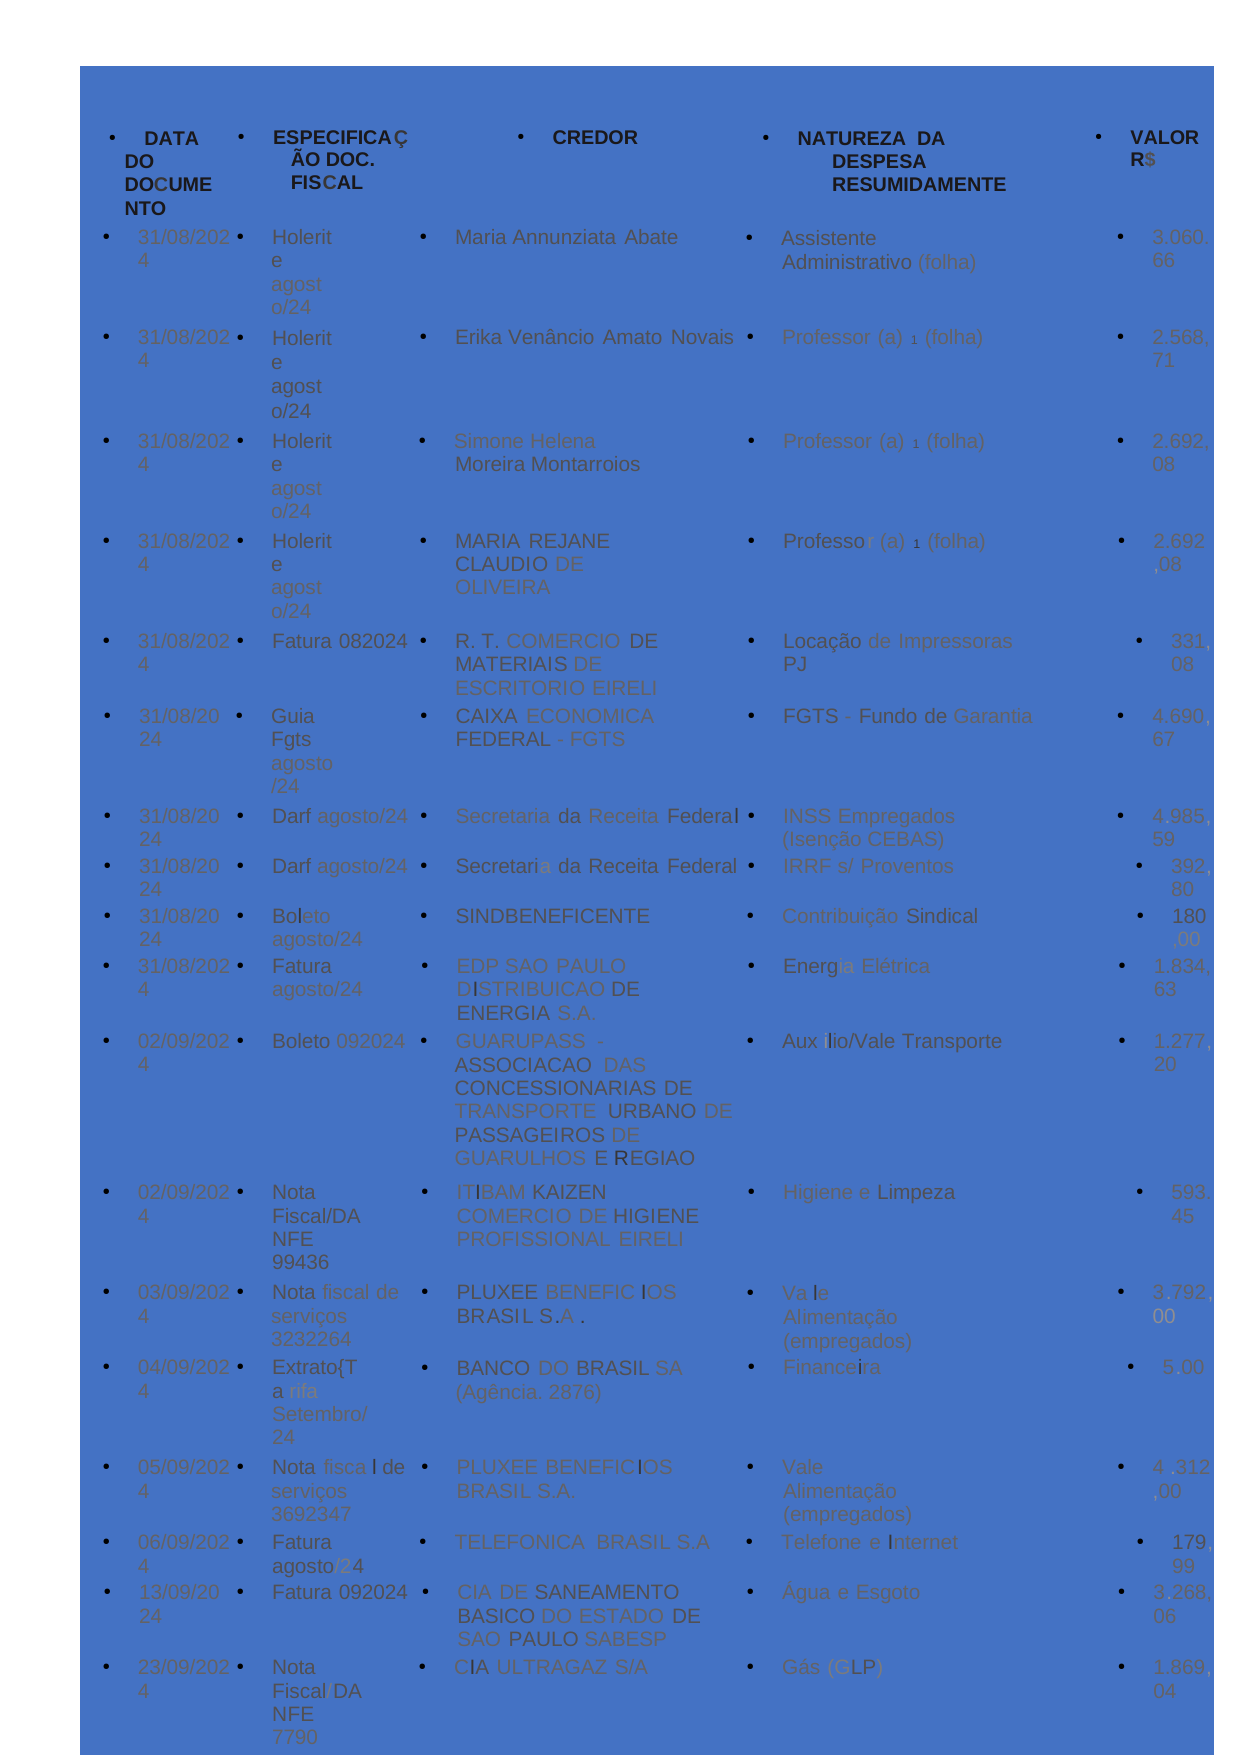

| | | | | |
| --- | --- | --- | --- | --- |
| DATA DO DOCUMENTO | ESPECIFICAÇÃO DOC. FISCAL | CREDOR | NATUREZA DA DESPESA RESUMIDAMENTE | VALOR R$ |
| 31/08/2024 | Holerite agosto/24 | Maria Annunziata Abate | Assistente Administrativo (folha) | 3.060.66 |
| 31/08/2024 | Holerite agosto/24 | Erika Venâncio Amato Novais | Professor (a) 1 (folha) | 2.568,71 |
| 31/08/2024 | Holerite agosto/24 | Simone Helena Moreira Montarroios | Professor (a) 1 (folha) | 2.692,08 |
| 31/08/2024 | Holerite agosto/24 | MARIA REJANE CLAUDIO DE OLIVEIRA | Professor (a) 1 (folha) | 2.692 ,08 |
| 31/08/2024 | Fatura 082024 | R. T. COMERCIO DE MATERIAIS DE ESCRITORIO EIRELI | Locação de Impressoras PJ | 331,08 |
| 31/08/2024 | Guia Fgts agosto/24 | CAIXA ECONOMICA FEDERAL - FGTS | FGTS - Fundo de Garantia | 4.690,67 |
| 31/08/2024 | Darf agosto/24 | Secretaria da Receita Federal | INSS Empregados (Isenção CEBAS) | 4.985,59 |
| 31/08/2024 | Darf agosto/24 | Secretaria da Receita Federal | IRRF s/ Proventos | 392,80 |
| 31/08/2024 | Boleto agosto/24 | SINDBENEFICENTE | Contribuição Sindical | 180,00 |
| 31/08/2024 | Fatura agosto/24 | EDP SAO PAULO DISTRIBUICAO DE ENERGIA S.A. | Energia Elétrica | 1.834,63 |
| 02/09/2024 | Boleto 092024 | GUARUPASS - ASSOCIACAO DAS CONCESSIONARIAS DE TRANSPORTE URBANO DE PASSAGEIROS DE GUARULHOS E REGIAO | Aux ilio/Vale Transporte | 1.277,20 |
| 02/09/2024 | Nota Fiscal/DANFE 99436 | ITIBAM KAIZEN COMERCIO DE HIGIENE PROFISSIONAL EIRELI | Higiene e Limpeza | 593.45 |
| 03/09/2024 | Nota fiscal de serviços 3232264 | PLUXEE BENEFIC IOS BRASIL S.A . | Va le Alimentação (empregados) | 3.792,00 |
| 04/09/2024 | Extrato{Ta rifa Setembro/24 | BANCO DO BRASIL SA (Agência. 2876) | Financeira | 5.00 |
| 05/09/2024 | Nota fisca l de serviços 3692347 | PLUXEE BENEFICIOS BRASIL S.A. | Vale Alimentação (empregados) | 4 .312,00 |
| 06/09/2024 | Fatura agosto/24 | TELEFONICA BRASIL S.A | Telefone e Internet | 179,99 |
| 13/09/2024 | Fatura 092024 | CIA DE SANEAMENTO BASICO DO ESTADO DE SAO PAULO SABESP | Água e Esgoto | 3.268,06 |
| 23/09/2024 | Nota Fiscal/DANFE 7790 | CIA ULTRAGAZ S/A | Gás (GLP) | 1.869,04 |
| 25/09/2024 | Extrato!farifa Setembro/24 | BANCO DO BRASIL SA (Agência. 2876) | Financeira | 64,80 |
| 25/09/2024 | Extrato!farifa Setembro/24 | BANCO DO BRASIL SA (Agência. 2876) | Financeira | 122,30 |
| 25/09/2024 | Fatura Setembro/24 | EDP SAO PAULO DISTRIBUICAO DE ENERGIA S.A. | Energia Elétrica | 1.874,10 |
| 30/09/2024 | Holerite Setembro/24 | Luzinete de Sousa Moura Santos | Professor (a) 1 (folha) | 2.647 ,08 |
| 30/09/2024 | Holerite Setembro/24 | Maria Cícera Ramos | Diretor (a) (folha) | 3.509 ,53 |
RELAÇÃO DAS DESPESAS
O:ln 171?0